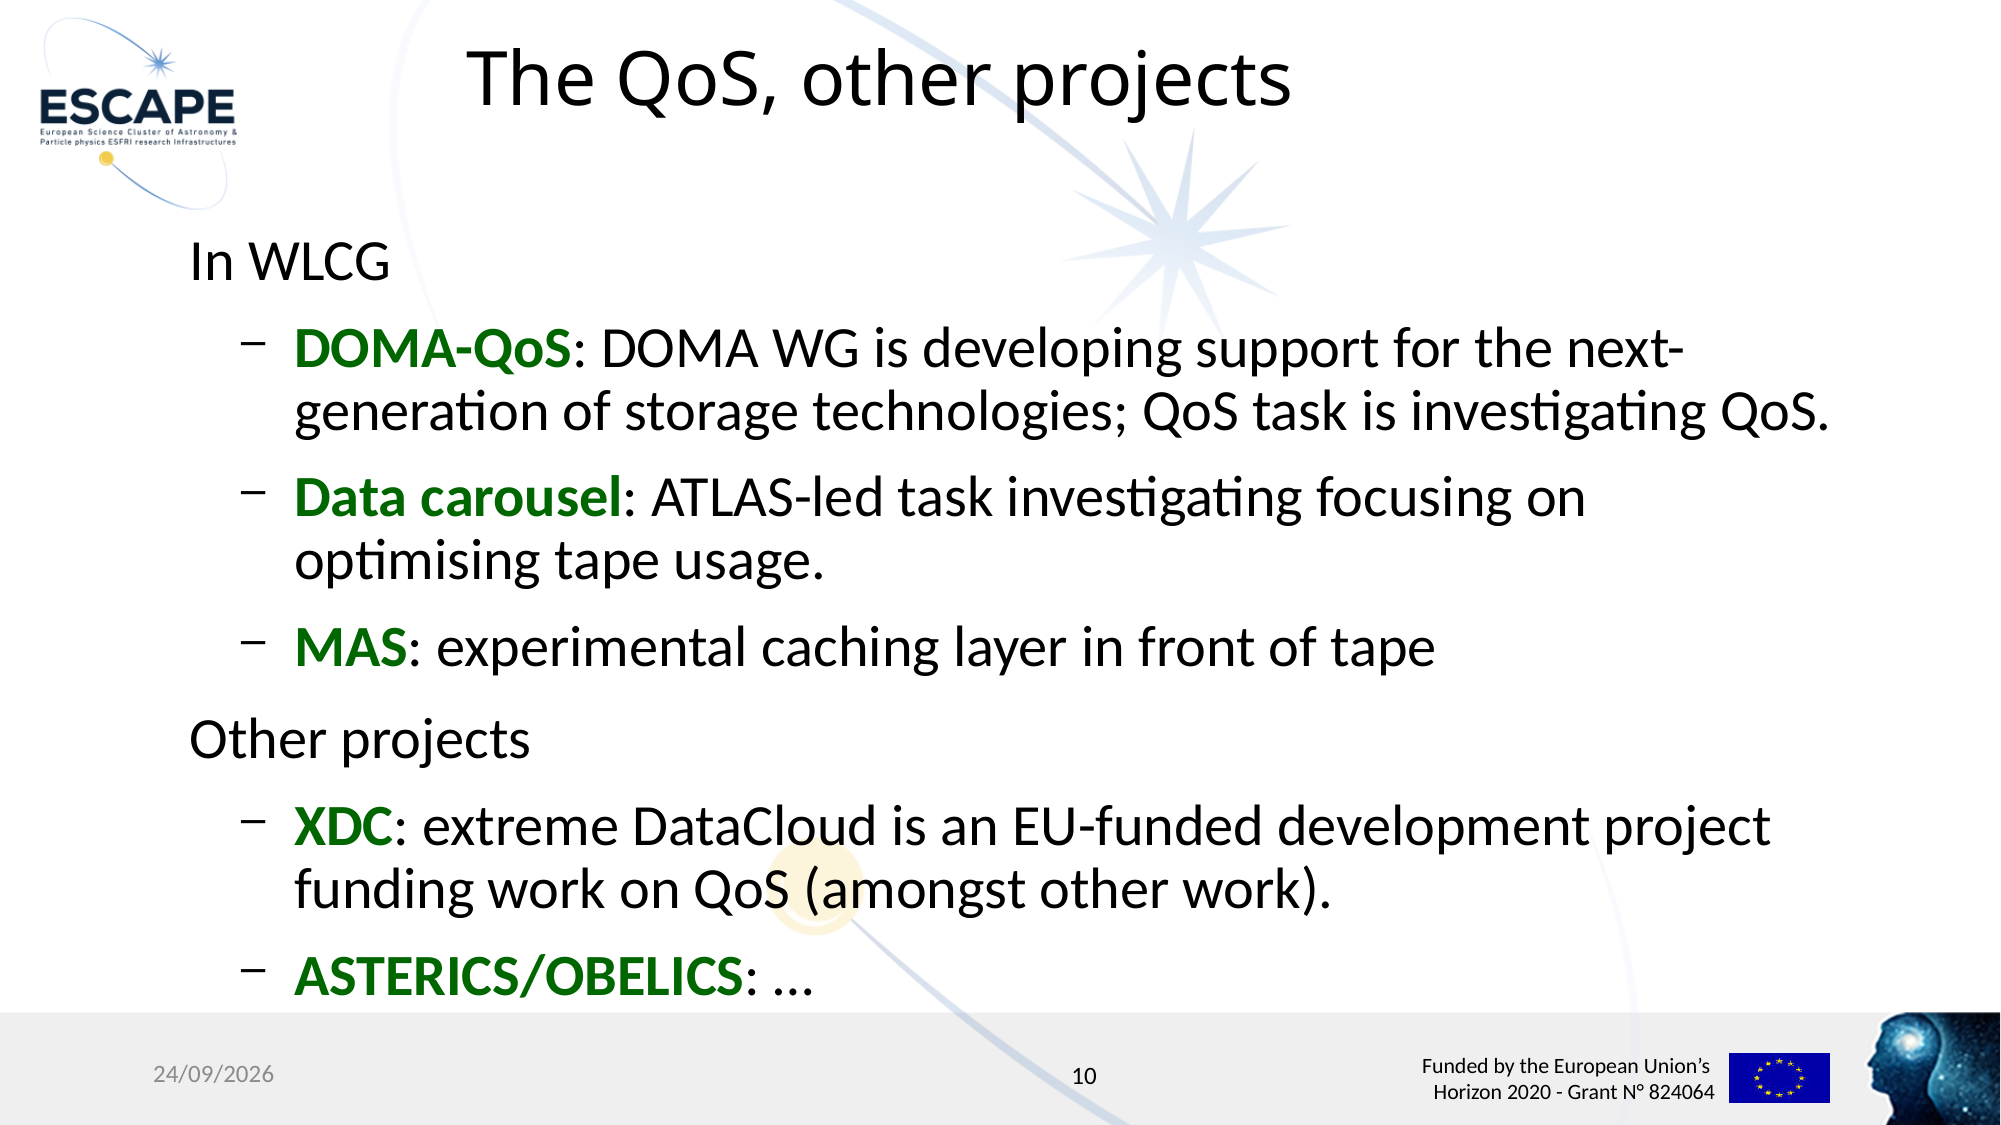

# The QoS, other projects
In WLCG
DOMA-QoS: DOMA WG is developing support for the next-generation of storage technologies; QoS task is investigating QoS.
Data carousel: ATLAS-led task investigating focusing on optimising tape usage.
MAS: experimental caching layer in front of tape
Other projects
XDC: extreme DataCloud is an EU-funded development project funding work on QoS (amongst other work).
ASTERICS/OBELICS: …